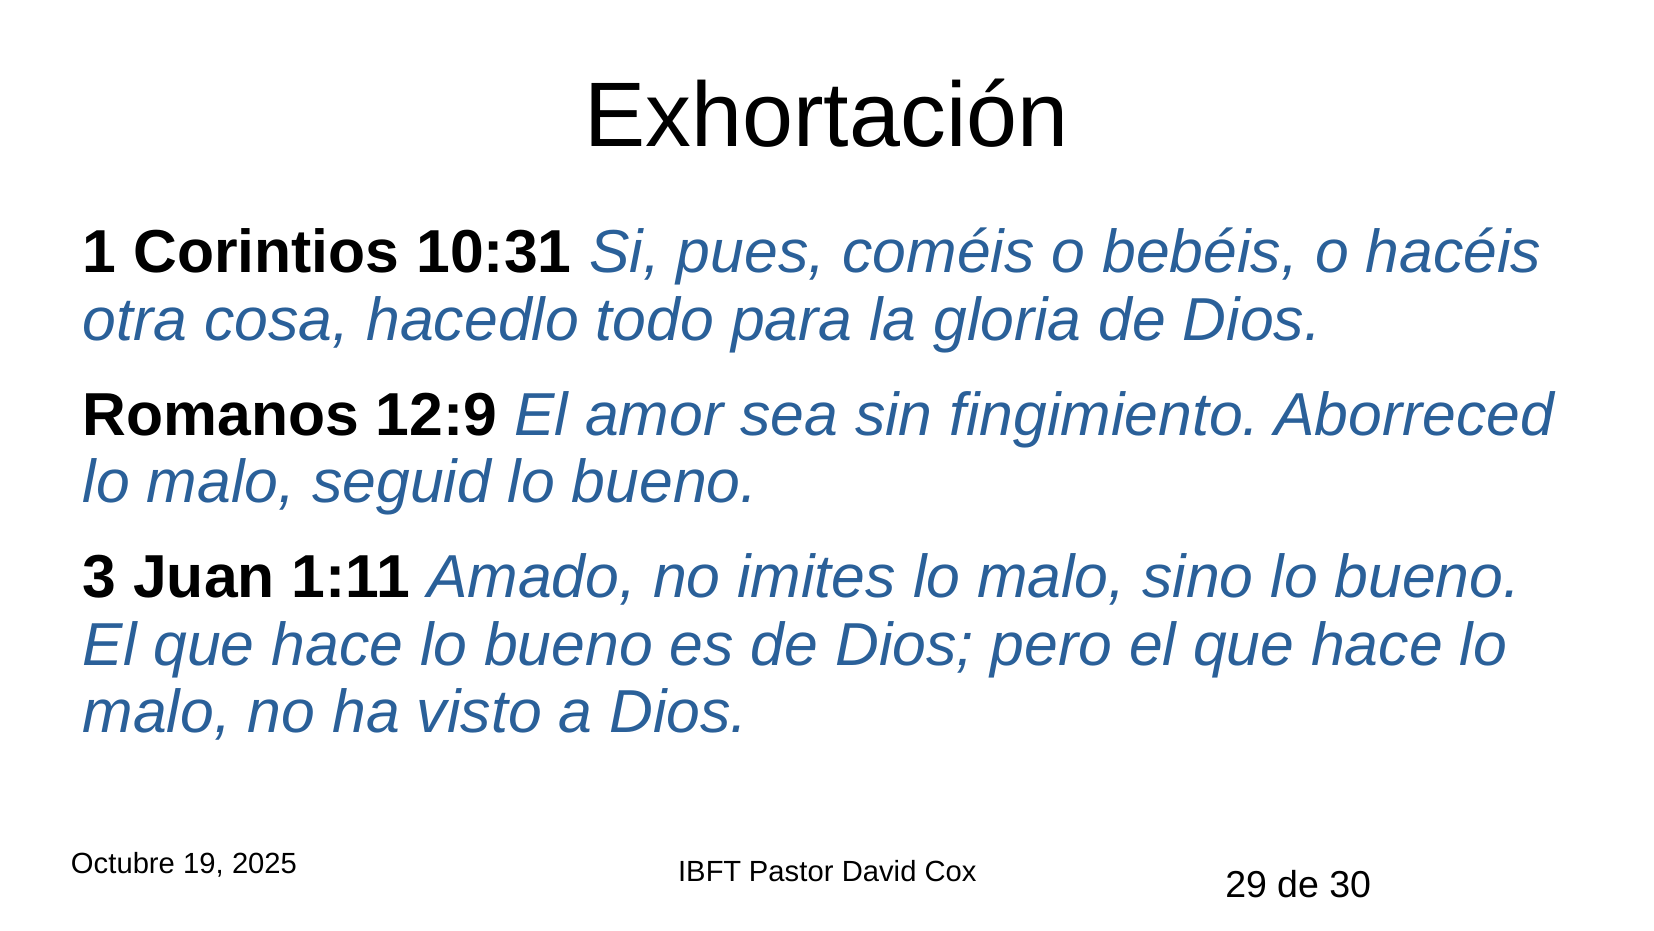

# Exhortación
1 Corintios 10:31 Si, pues, coméis o bebéis, o hacéis otra cosa, hacedlo todo para la gloria de Dios.
Romanos 12:9 El amor sea sin fingimiento. Aborreced lo malo, seguid lo bueno.
3 Juan 1:11 Amado, no imites lo malo, sino lo bueno. El que hace lo bueno es de Dios; pero el que hace lo malo, no ha visto a Dios.
Octubre 19, 2025
IBFT Pastor David Cox
 de 30